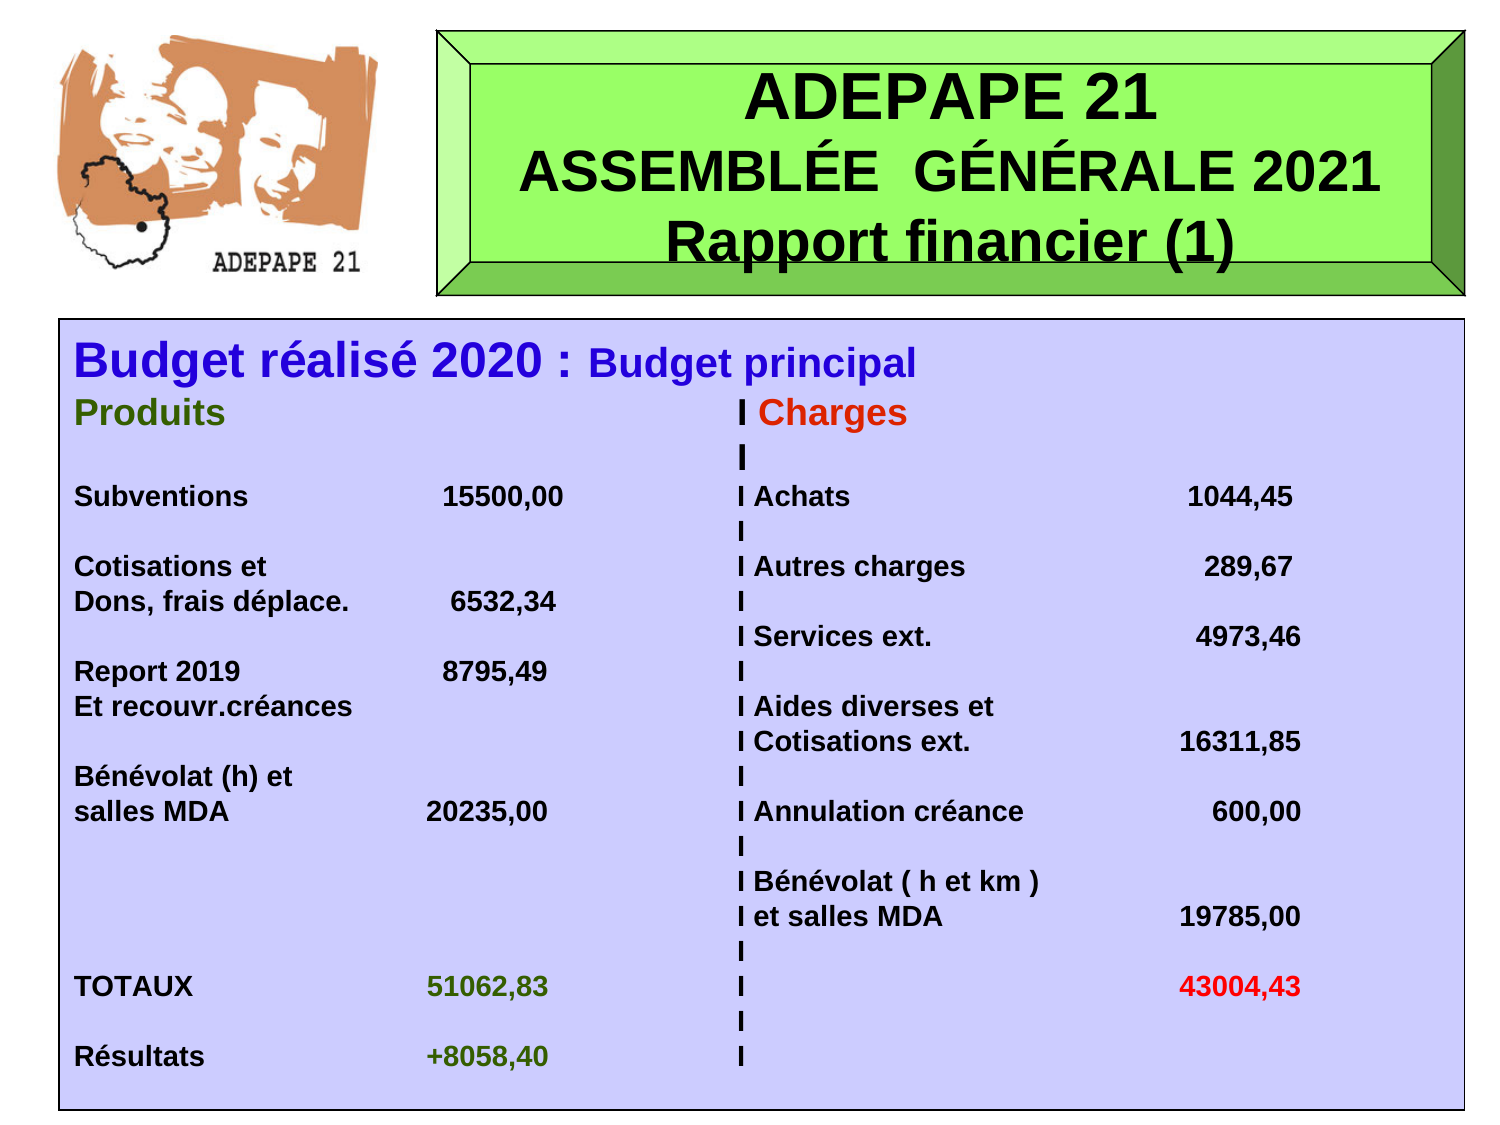

ADEPAPE 21
ASSEMBLÉE GÉNÉRALE 2021
Rapport financier (1)
Budget réalisé 2020 : Budget principal
Produits							I Charges
									I																			I
Subventions			15500,00			I Achats			 	 	 1044,45
									I
Cotisations et							I Autres charges	 	 	 289,67
Dons, frais déplace. 	 6532,34			I
									I Services ext. 		 4973,46
Report 2019 		 	8795,49			I
Et recouvr.créances 						I Aides diverses et
									I Cotisations ext. 			16311,85
Bénévolat (h) et	 				 		I
salles MDA		 20235,00			I Annulation créance 	 	 600,00
									I
									I Bénévolat ( h et km )
									I et salles MDA				19785,00
									I
TOTAUX		 51062,83			I 						43004,43
									I
Résultats			 +8058,40	 		I